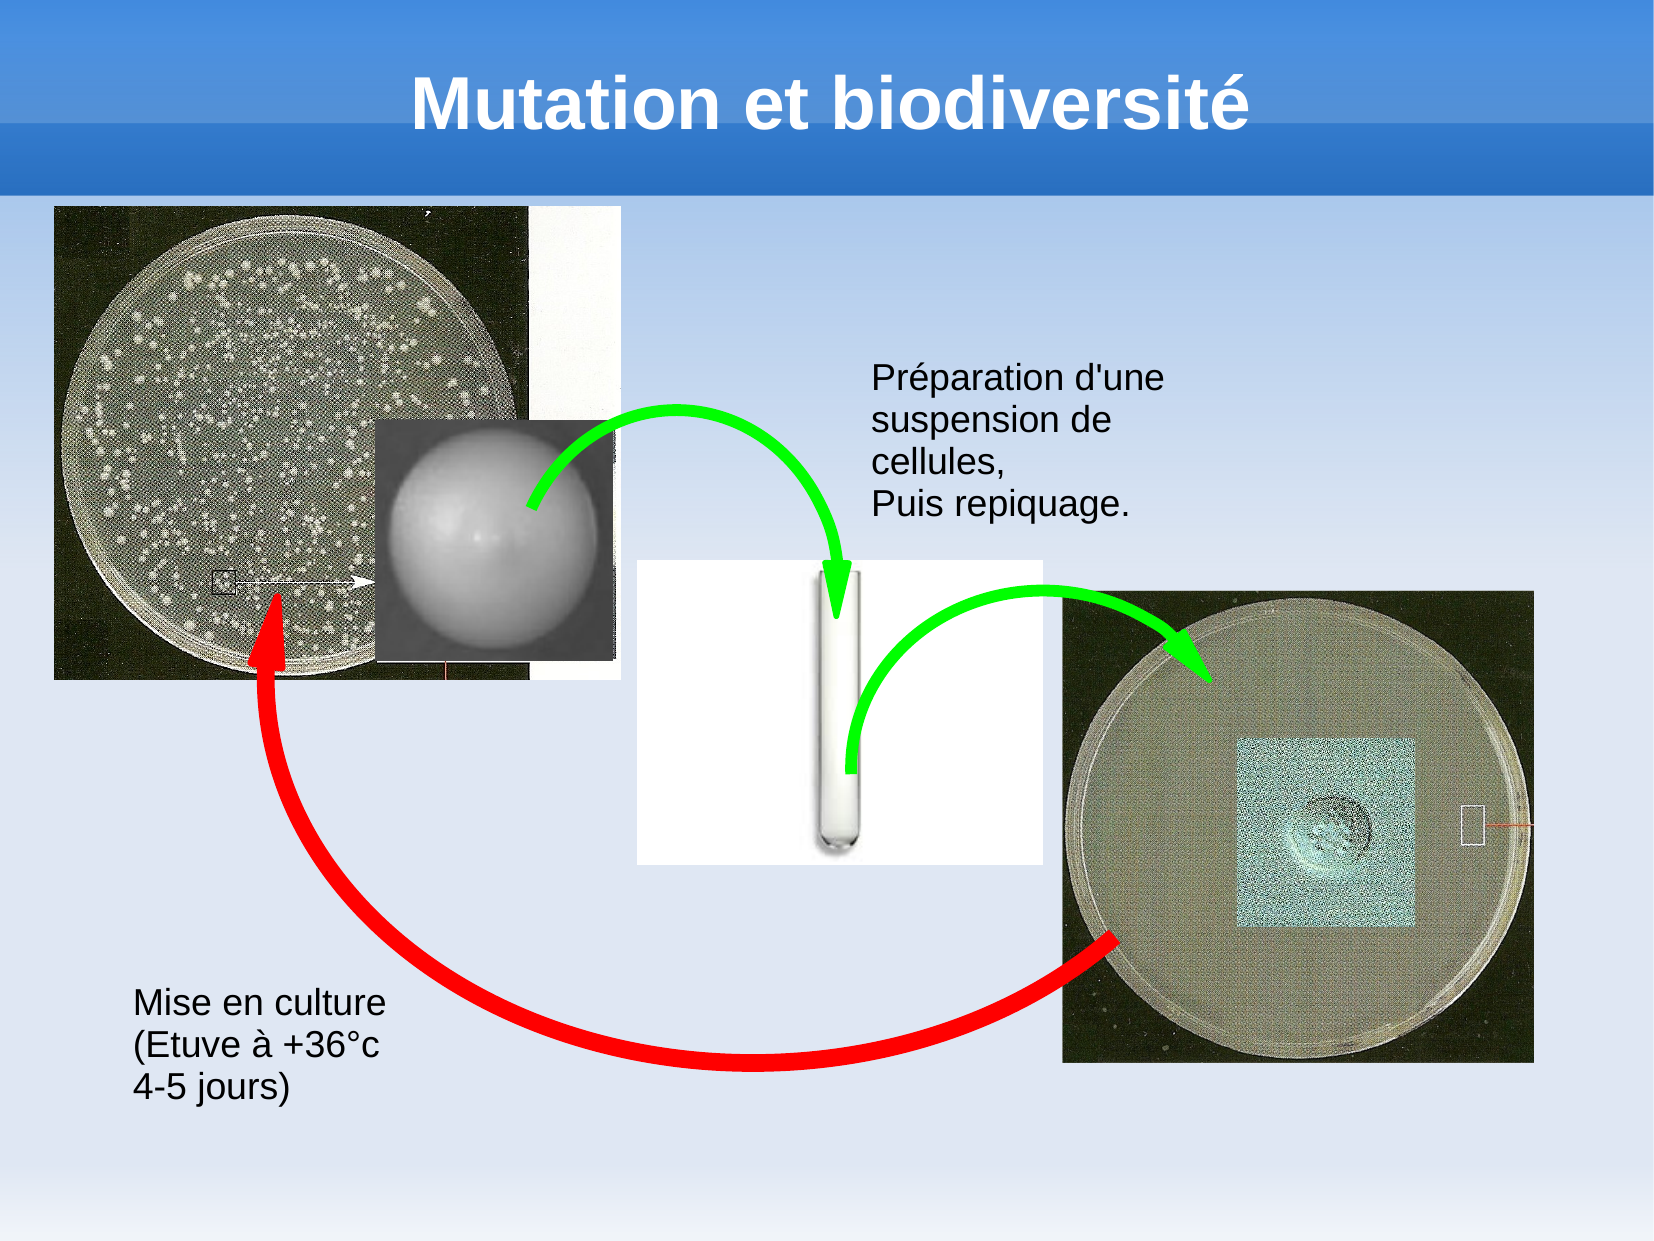

# Mutation et biodiversité
Préparation d'une suspension de cellules,
Puis repiquage.
Mise en culture
(Etuve à +36°c
4-5 jours)